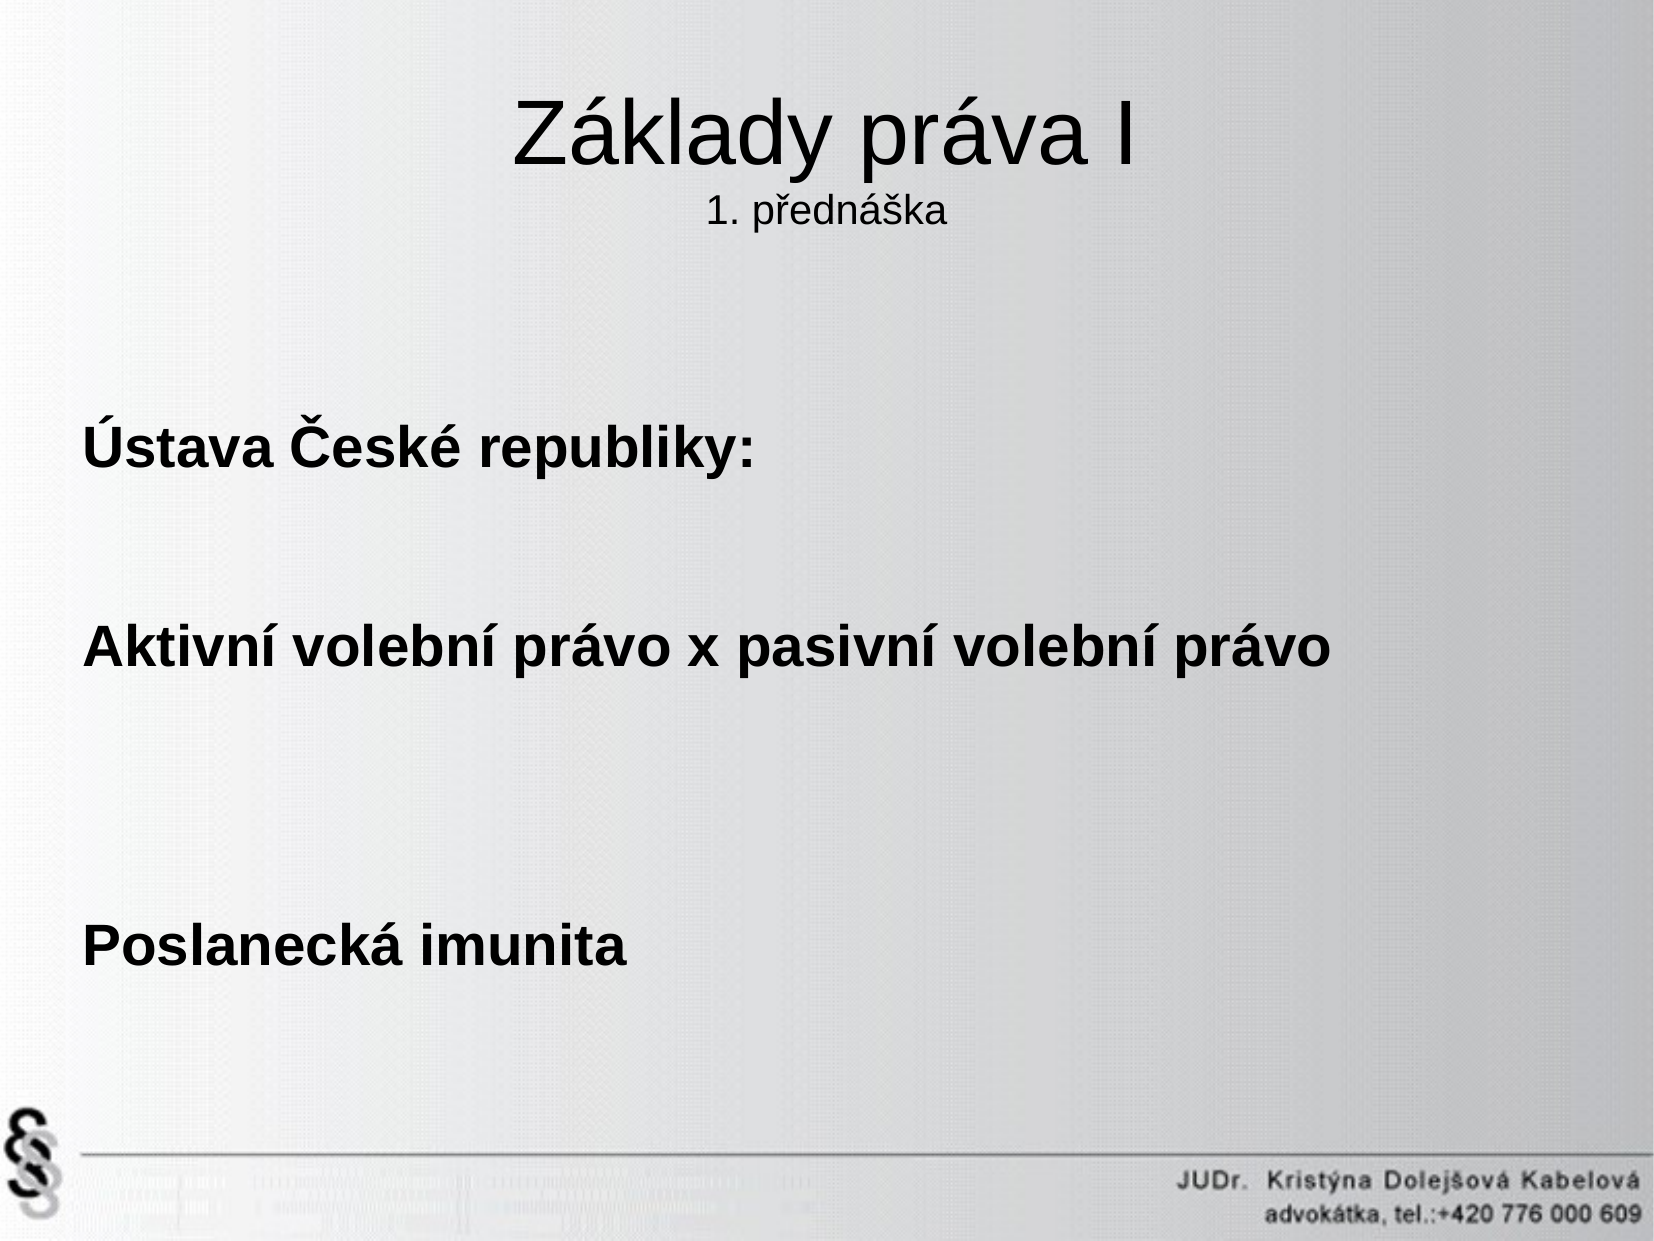

Základy práva I
1. přednáška
Ústava České republiky:
Aktivní volební právo x pasivní volební právo
Poslanecká imunita